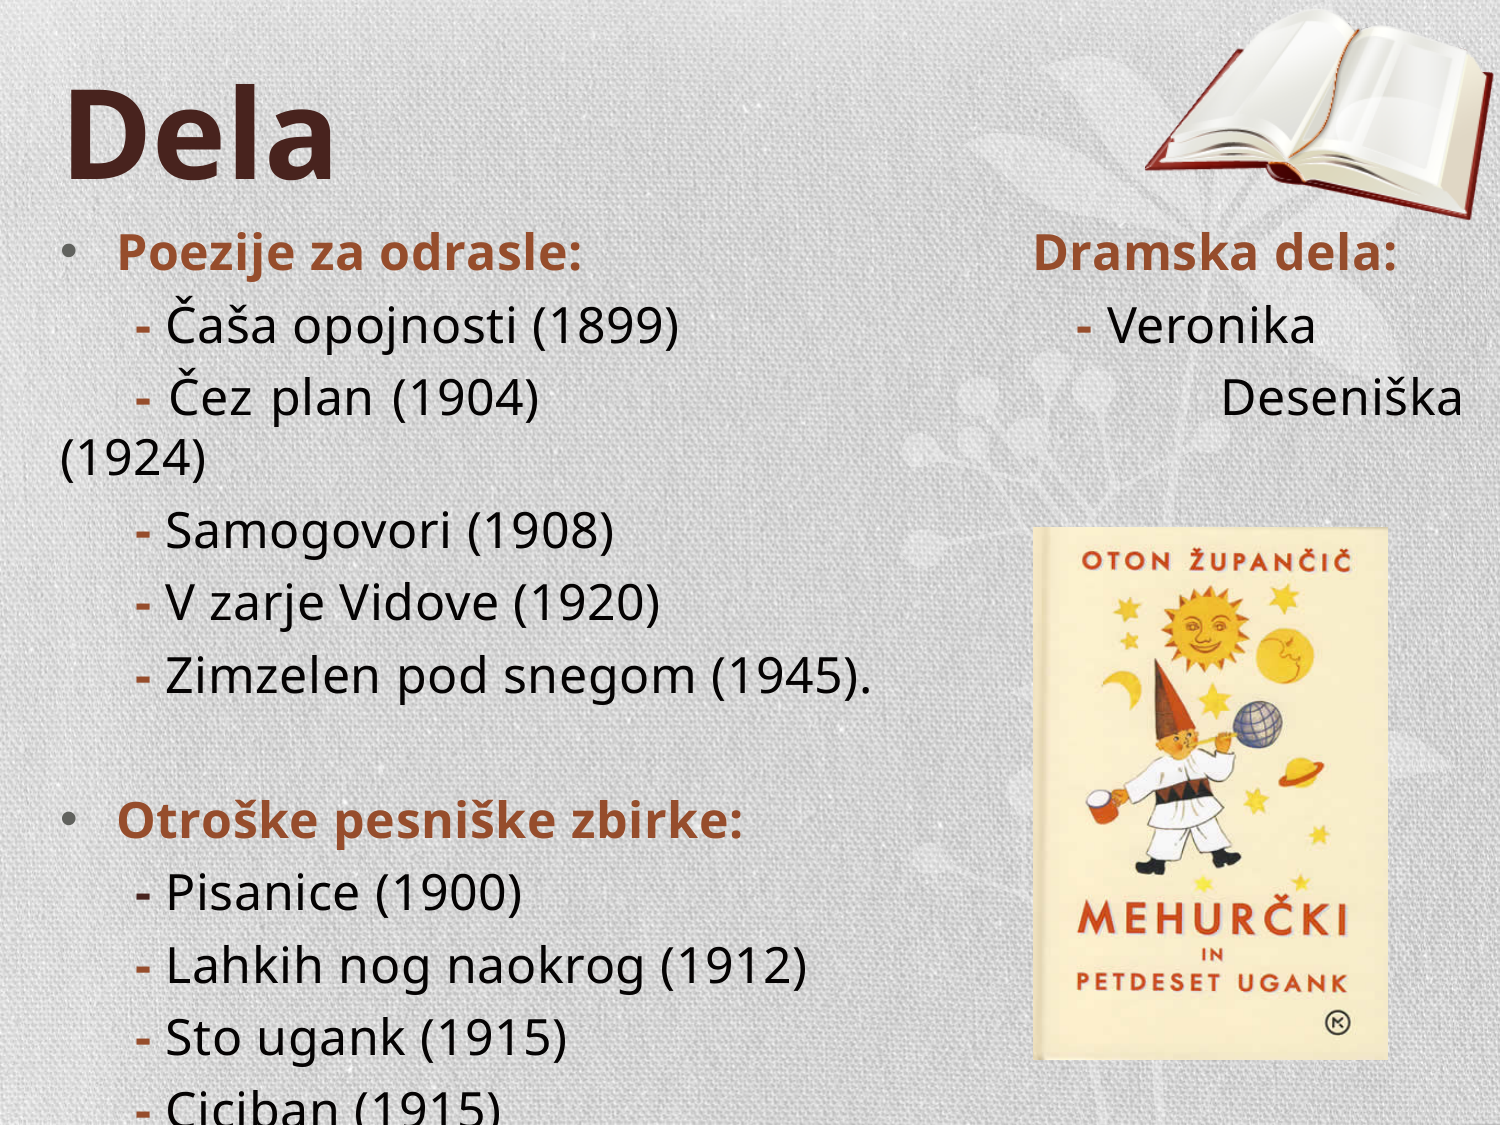

# Dela
Poezije za odrasle: Dramska dela:
	- Čaša opojnosti (1899) - Veronika
	- Čez plan (1904) Deseniška (1924)
	- Samogovori (1908)
	- V zarje Vidove (1920)
	- Zimzelen pod snegom (1945).
Otroške pesniške zbirke:
	- Pisanice (1900)
	- Lahkih nog naokrog (1912)
	- Sto ugank (1915)
	- Ciciban (1915)